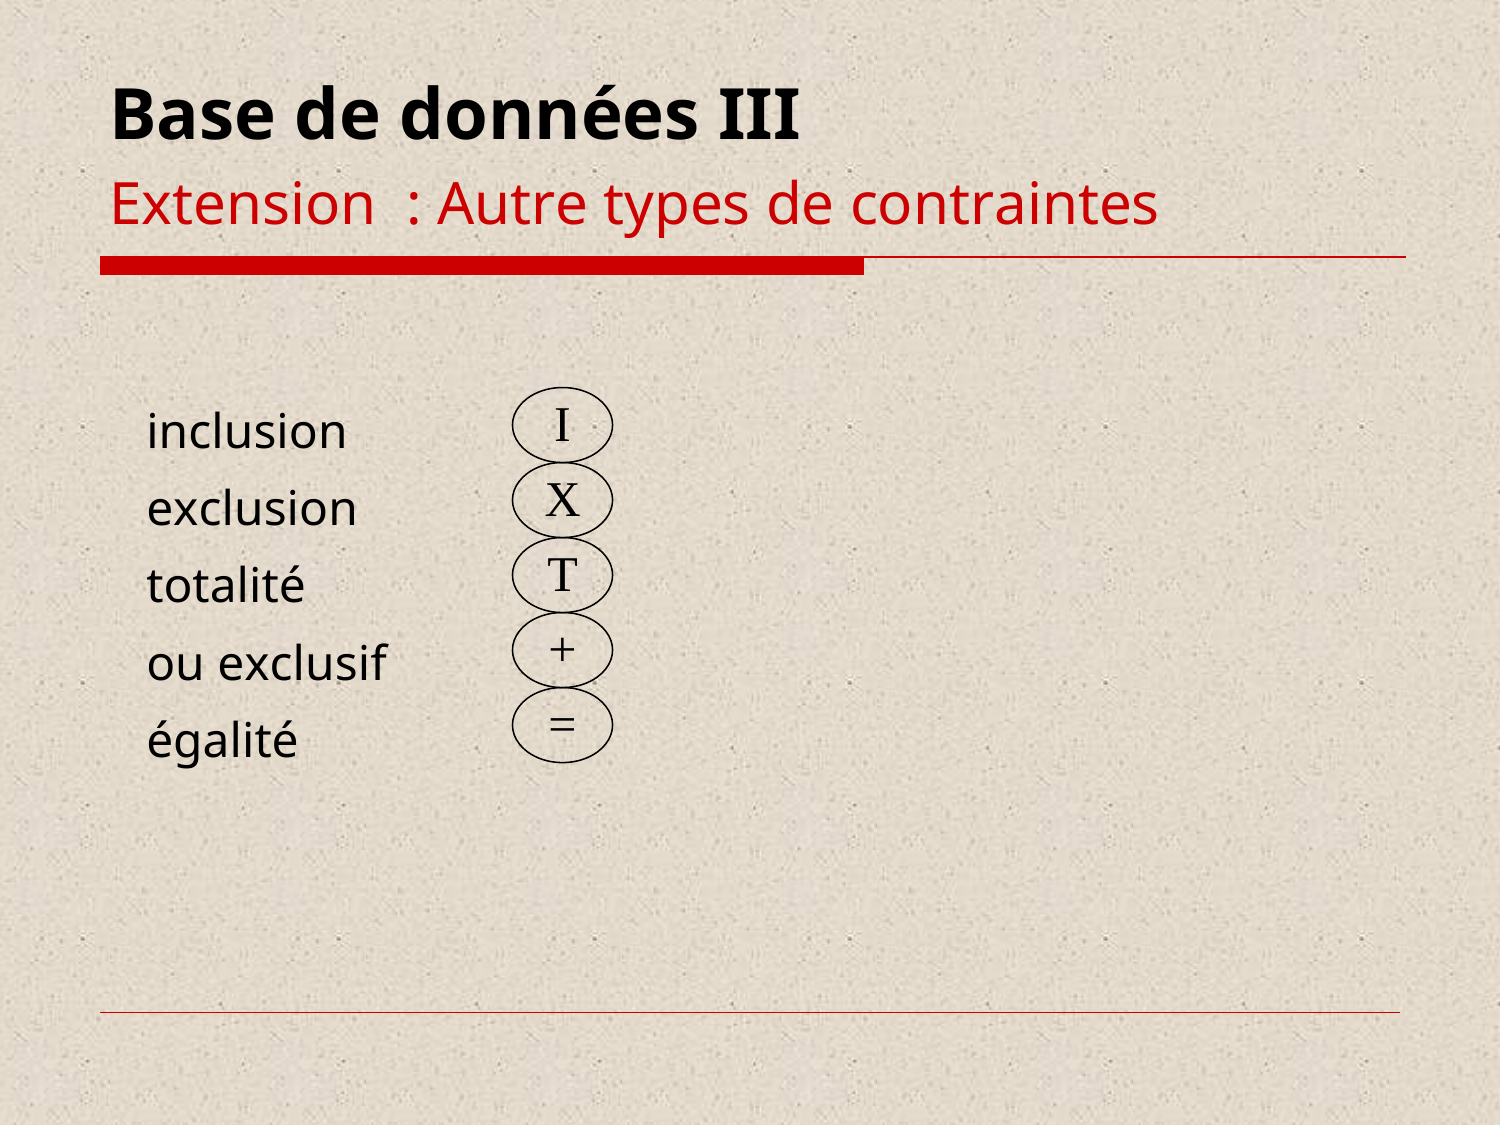

Base de données III
Extension : Autre types de contraintes
# inclusion
 exclusion
 totalité
 ou exclusif
 égalité
I
X
T
+
=